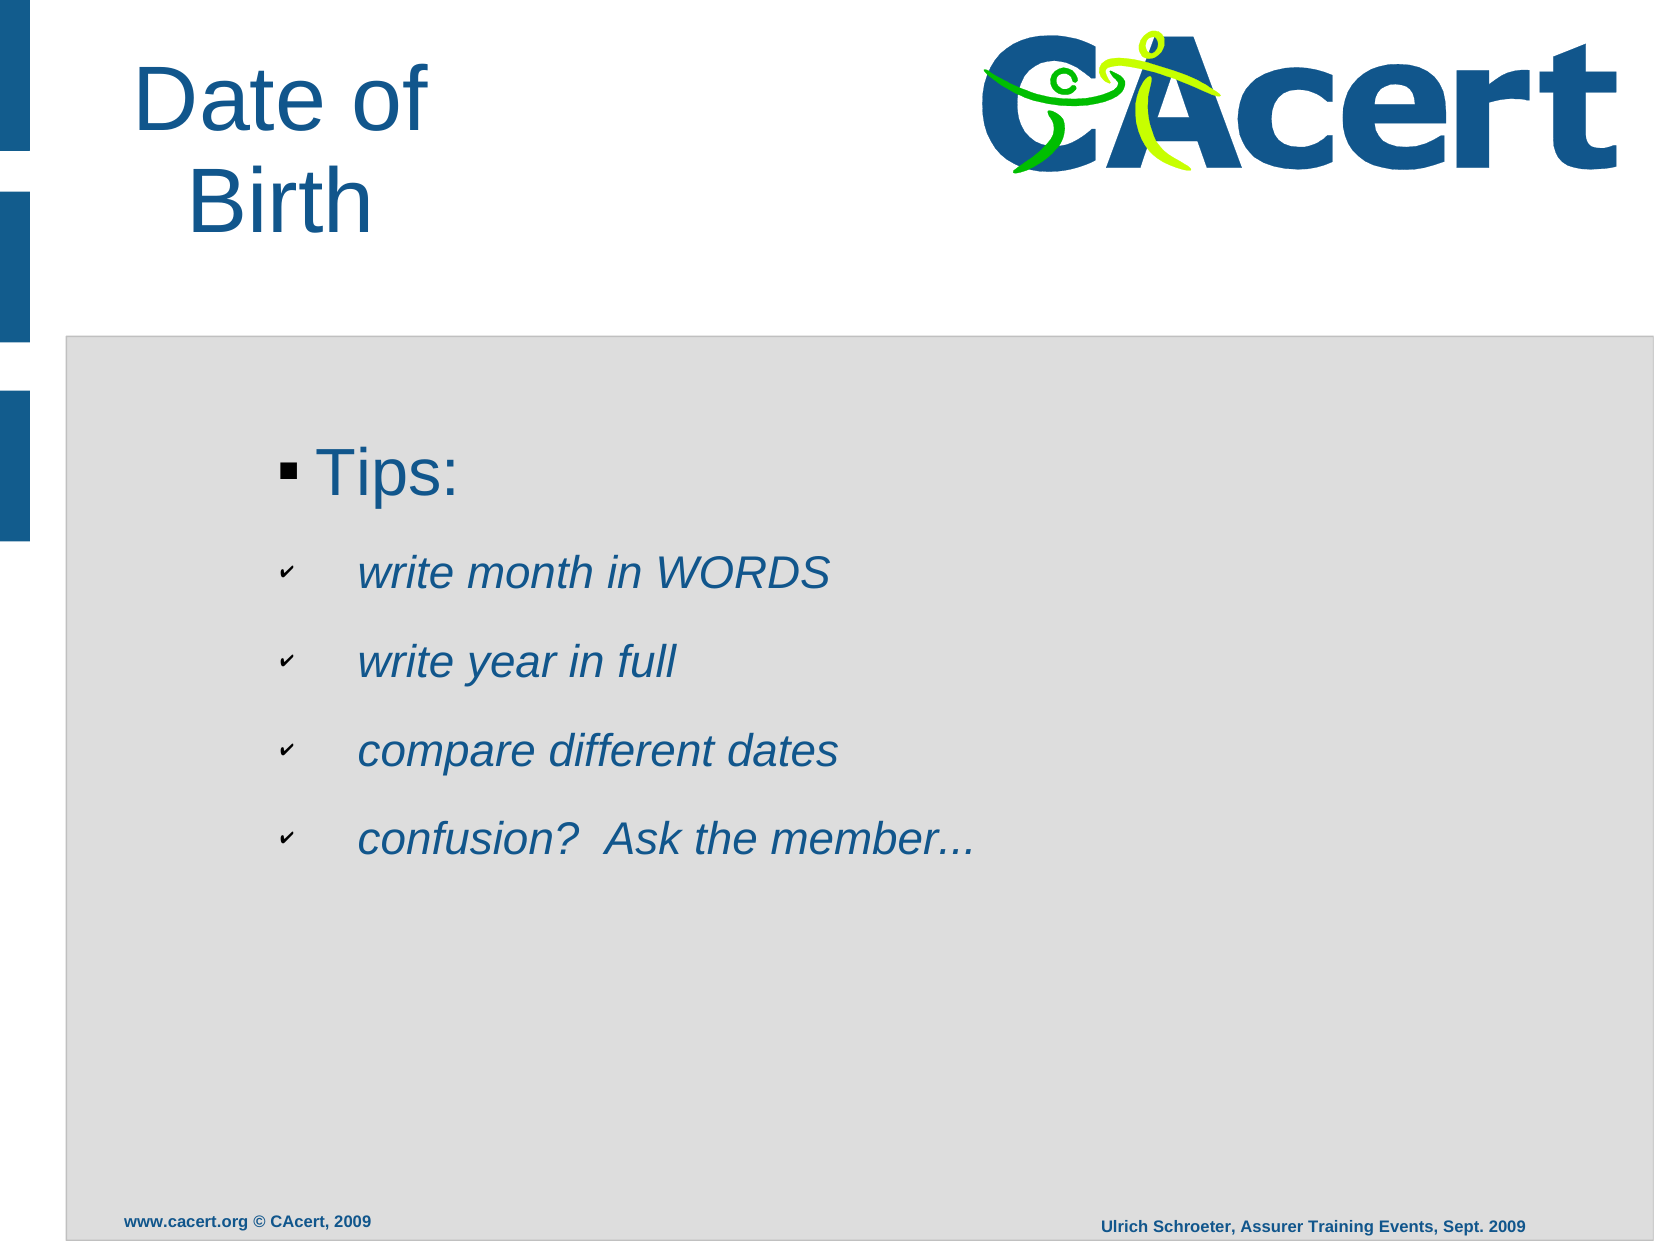

Date of
Birth
 Tips:
 write month in WORDS
 write year in full
 compare different dates
 confusion? Ask the member...